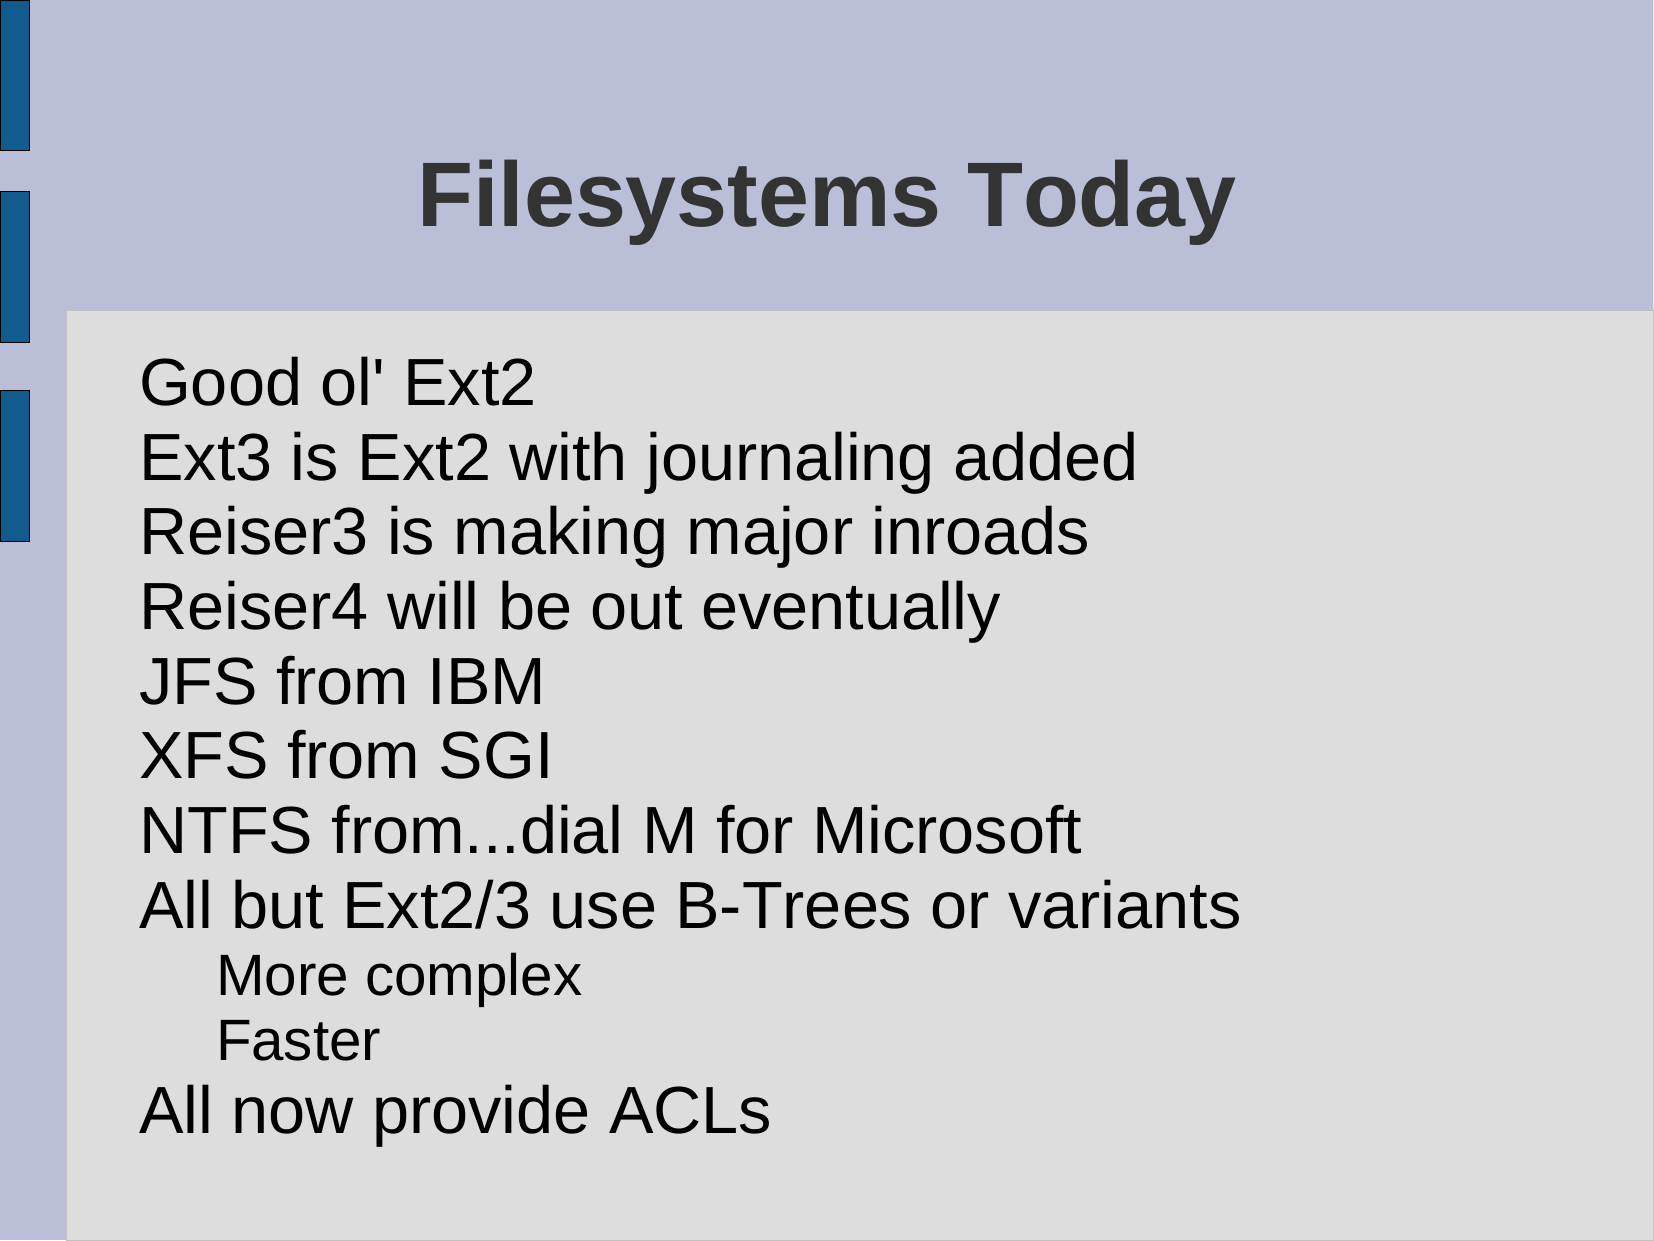

# Filesystems Today
Good ol' Ext2
Ext3 is Ext2 with journaling added
Reiser3 is making major inroads
Reiser4 will be out eventually
JFS from IBM
XFS from SGI
NTFS from...dial M for Microsoft
All but Ext2/3 use B-Trees or variants
More complex
Faster
All now provide ACLs